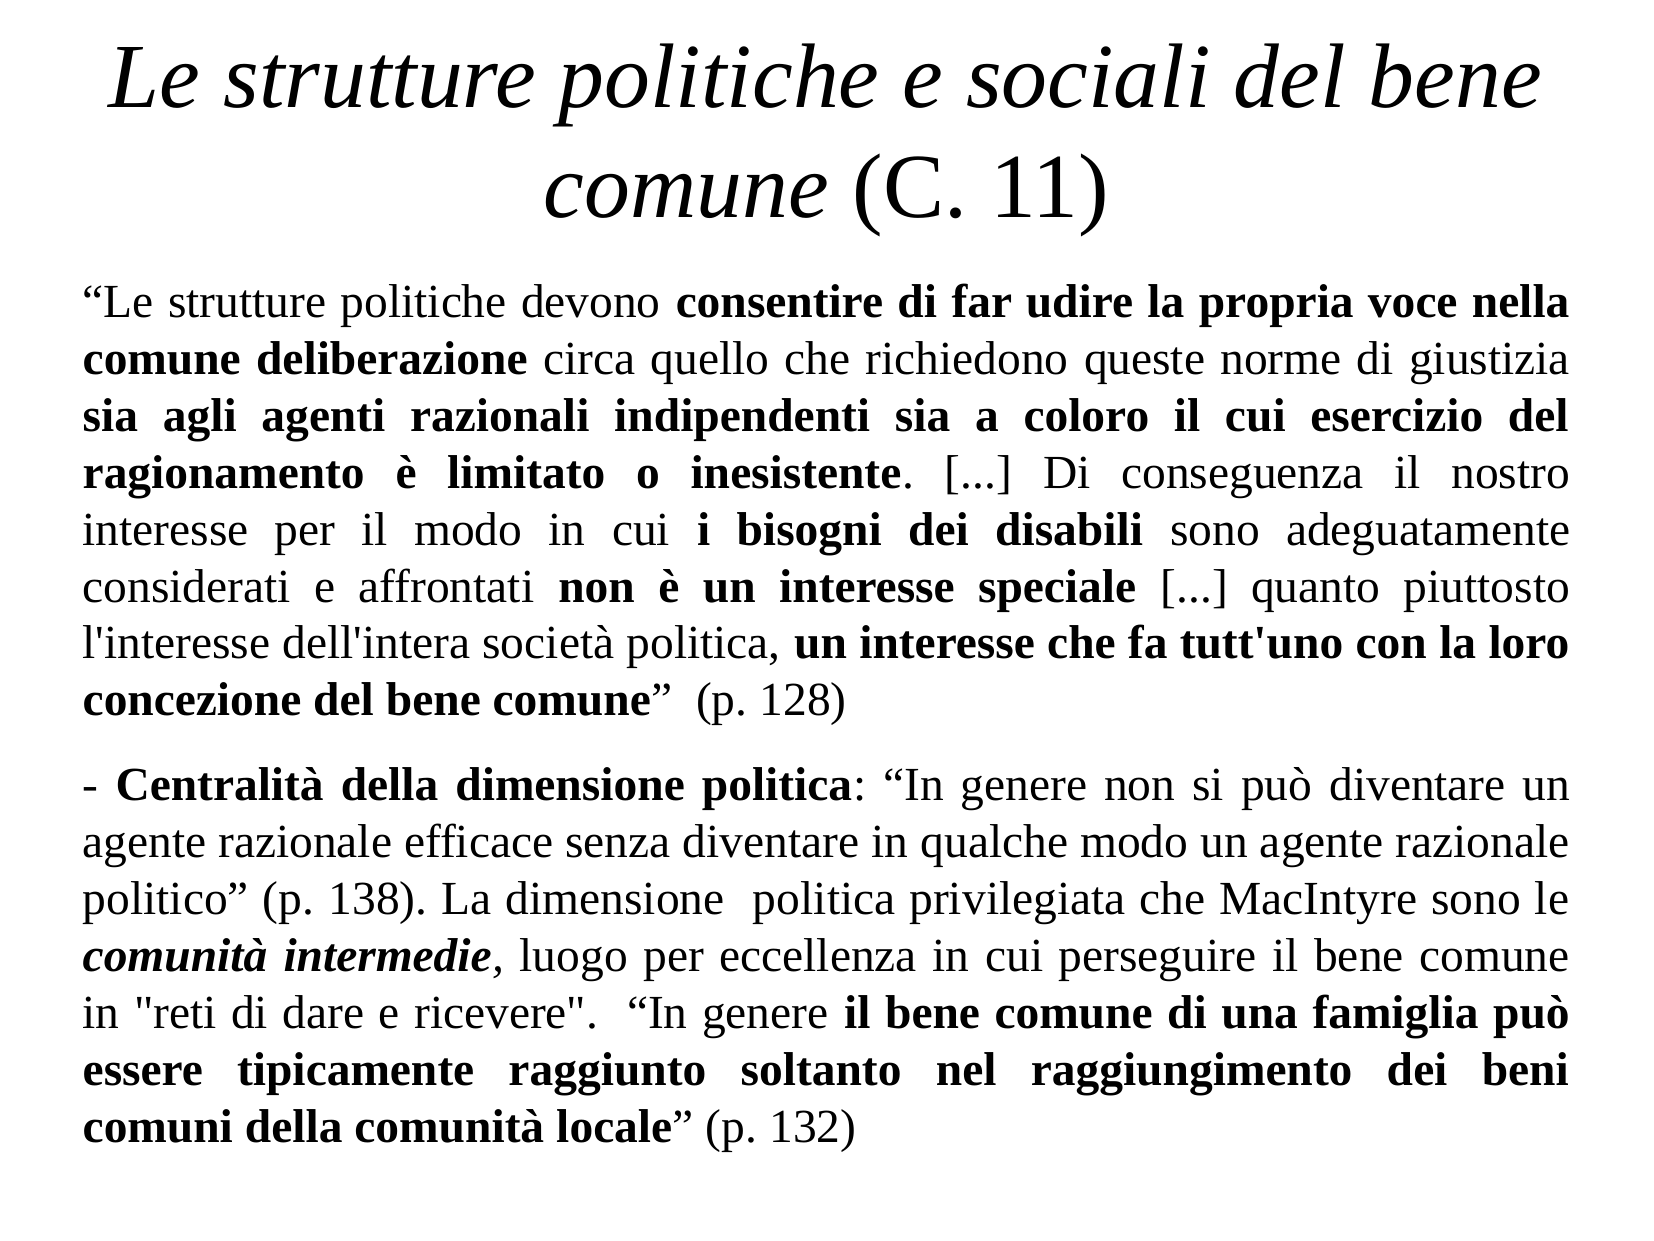

# Le strutture politiche e sociali del bene comune (C. 11)
“Le strutture politiche devono consentire di far udire la propria voce nella comune deliberazione circa quello che richiedono queste norme di giustizia sia agli agenti razionali indipendenti sia a coloro il cui esercizio del ragionamento è limitato o inesistente. [...] Di conseguenza il nostro interesse per il modo in cui i bisogni dei disabili sono adeguatamente considerati e affrontati non è un interesse speciale [...] quanto piuttosto l'interesse dell'intera società politica, un interesse che fa tutt'uno con la loro concezione del bene comune” (p. 128)
- Centralità della dimensione politica: “In genere non si può diventare un agente razionale efficace senza diventare in qualche modo un agente razionale politico” (p. 138). La dimensione politica privilegiata che MacIntyre sono le comunità intermedie, luogo per eccellenza in cui perseguire il bene comune in "reti di dare e ricevere". “In genere il bene comune di una famiglia può essere tipicamente raggiunto soltanto nel raggiungimento dei beni comuni della comunità locale” (p. 132)